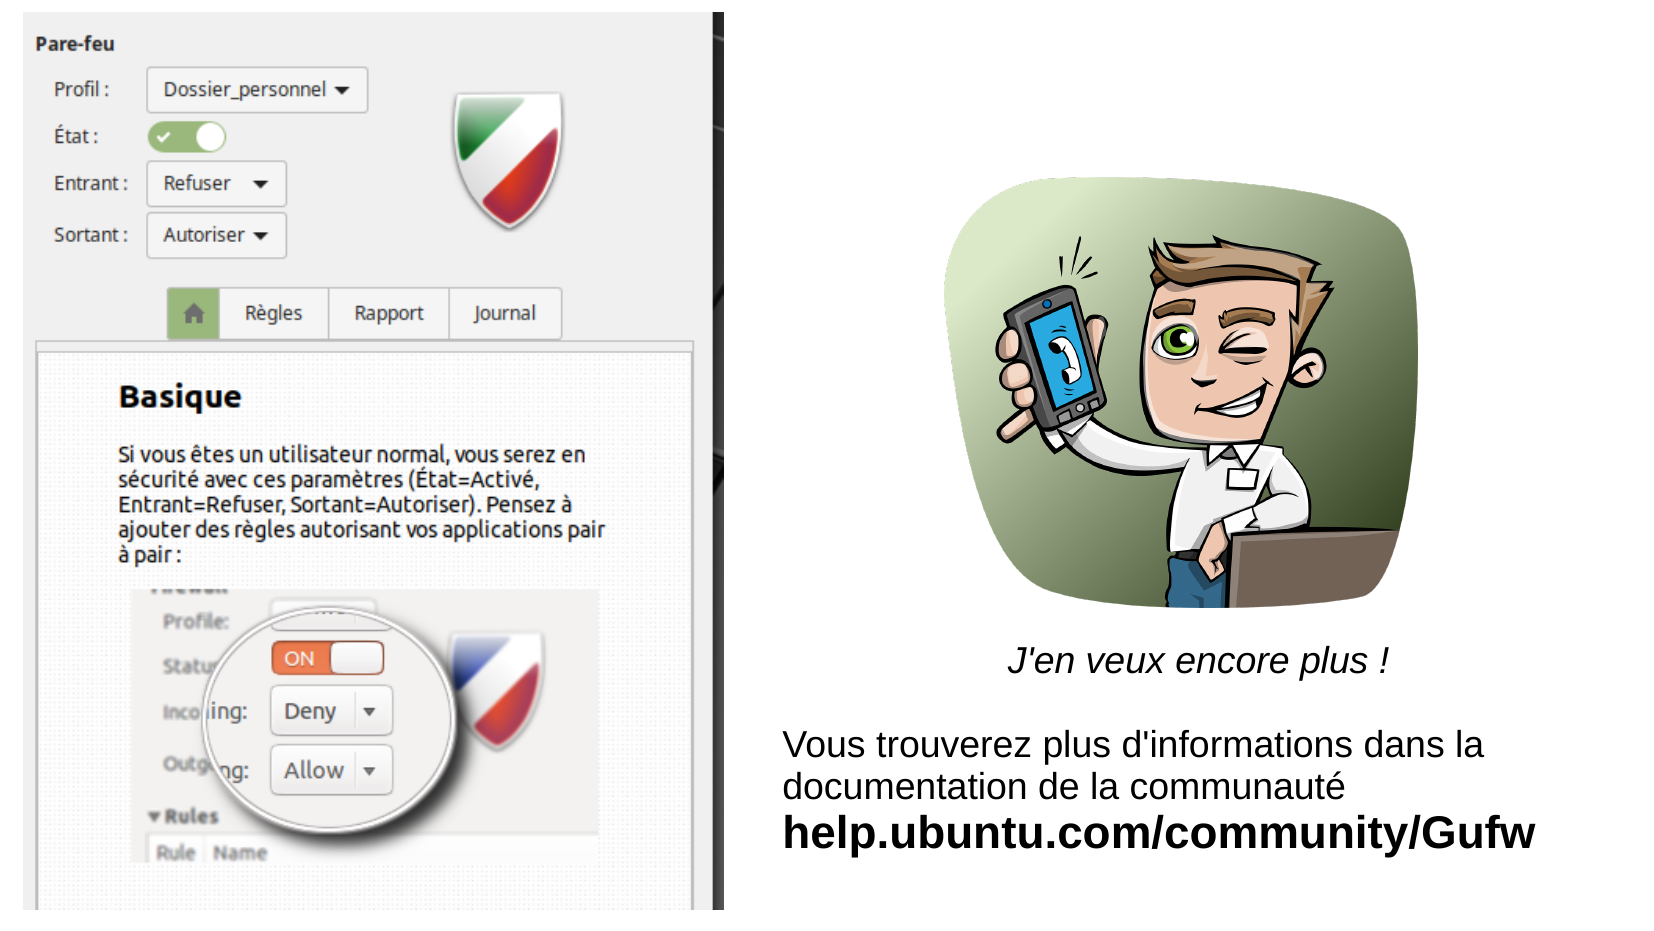

J'en veux encore plus !
Vous trouverez plus d'informations dans la documentation de la communauté help.ubuntu.com/community/Gufw